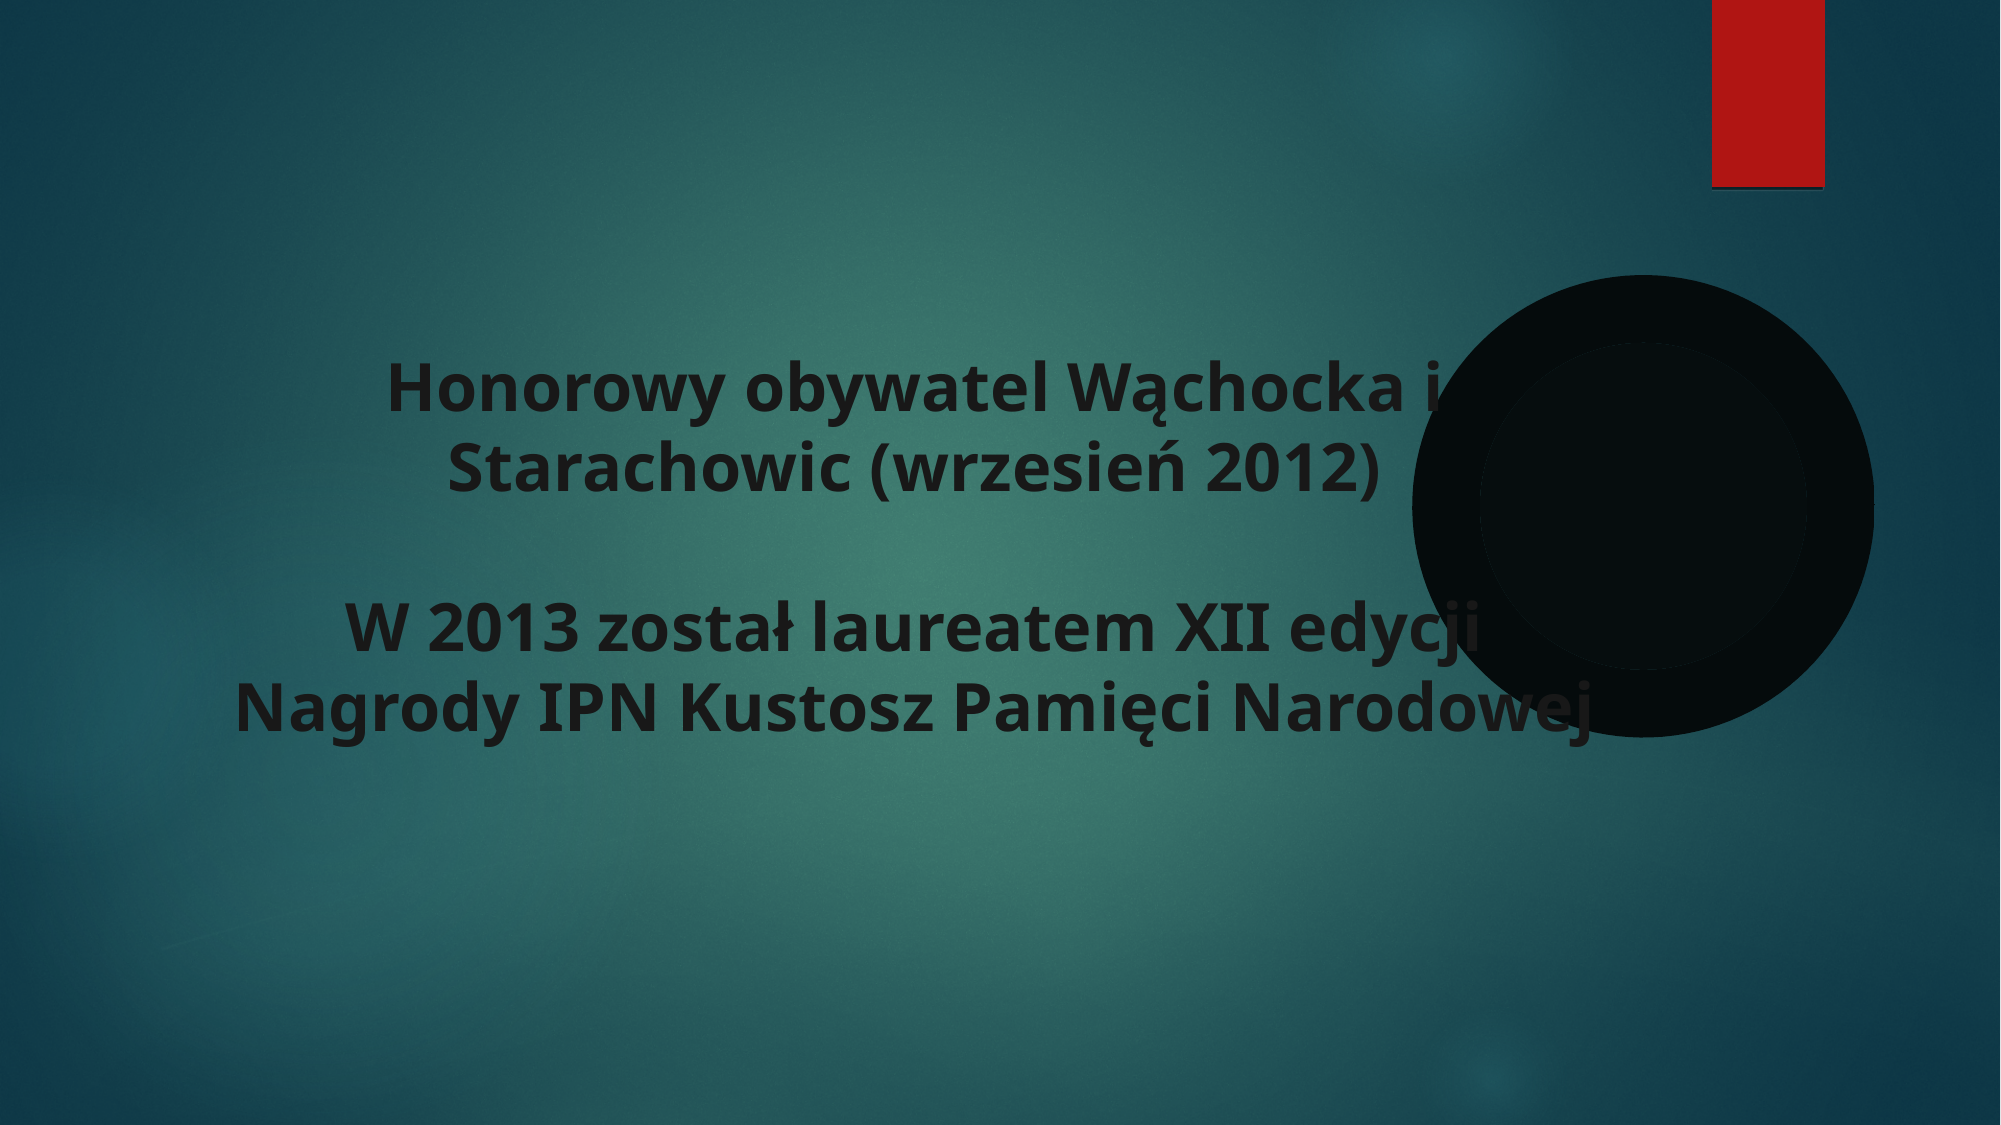

#
Honorowy obywatel Wąchocka i Starachowic (wrzesień 2012)
W 2013 został laureatem XII edycji Nagrody IPN Kustosz Pamięci Narodowej